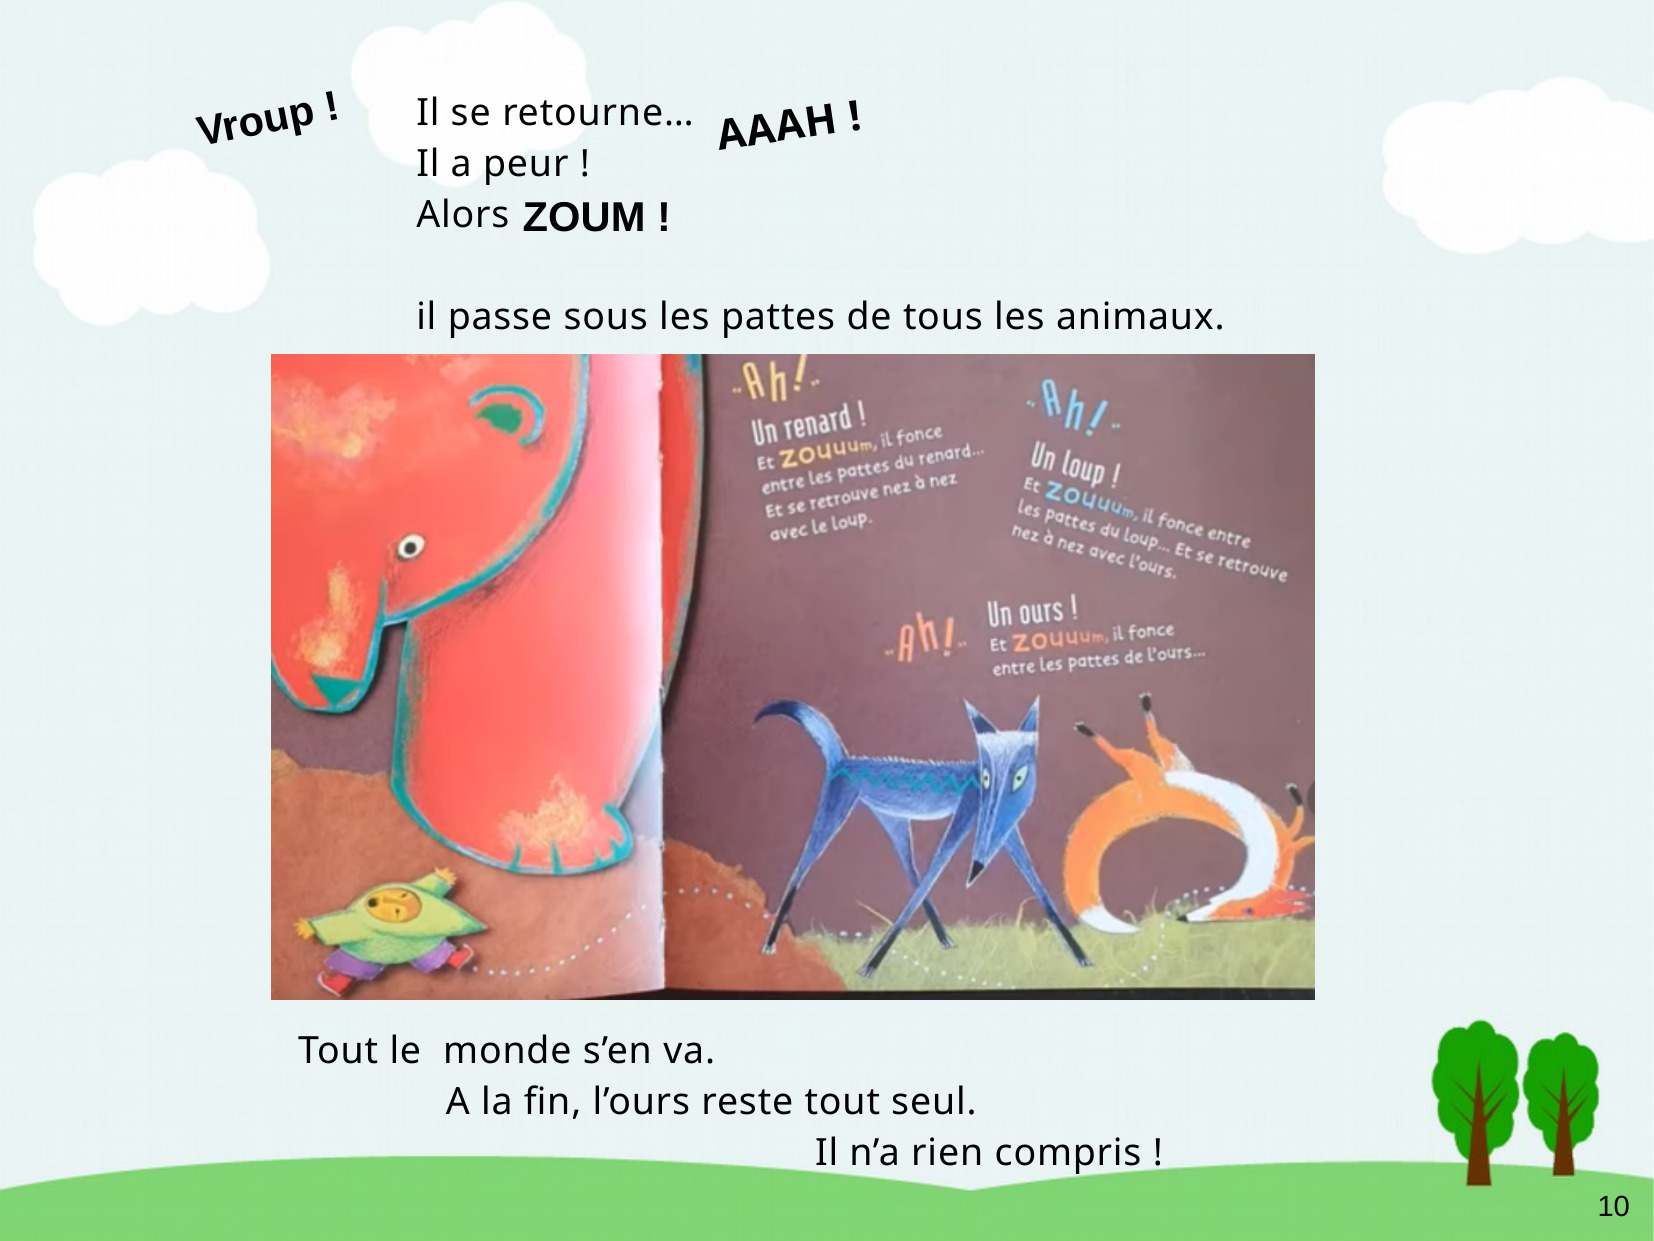

Il se retourne…
Il a peur !
Alors
il passe sous les pattes de tous les animaux.
AAAH !
Vroup !
ZOUM !
Tout le monde s’en va.
		A la fin, l’ours reste tout seul.
							Il n’a rien compris !
10